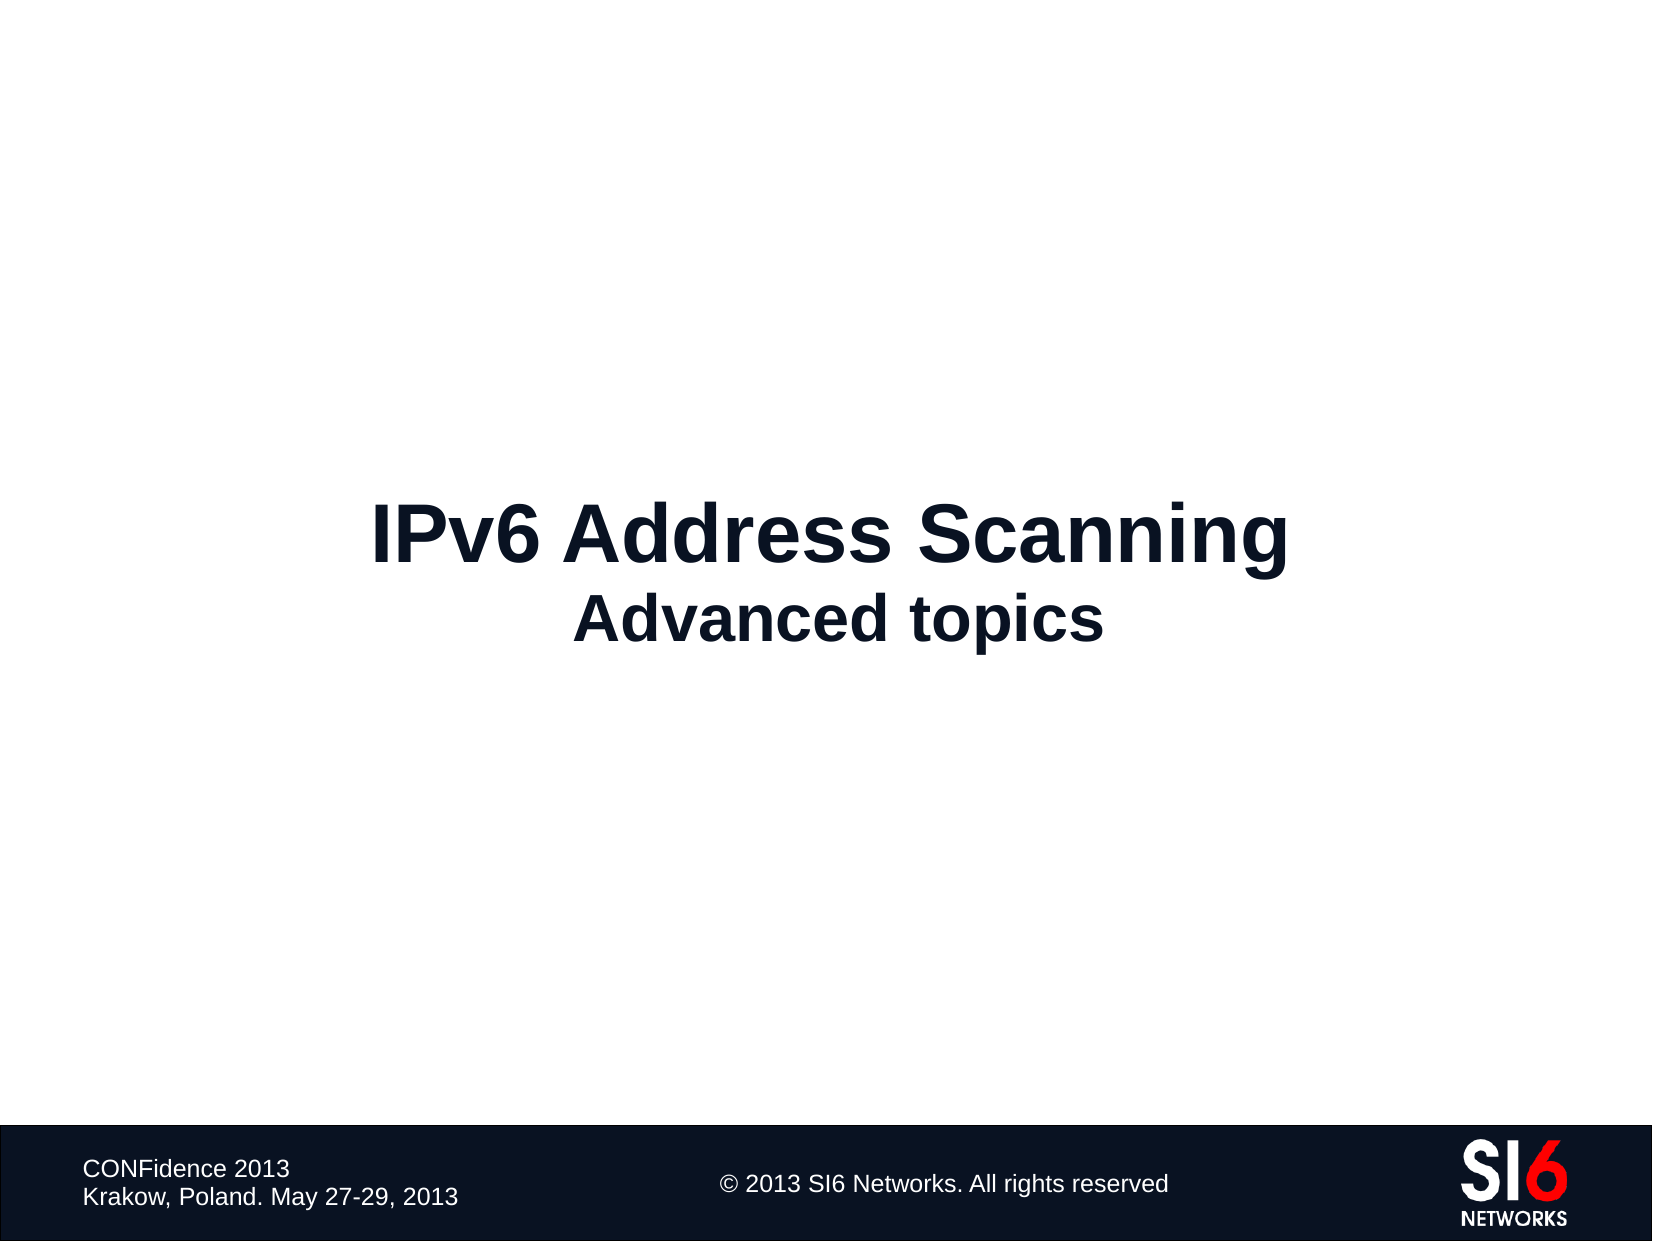

# IPv6 Address Scanning Advanced topics
18